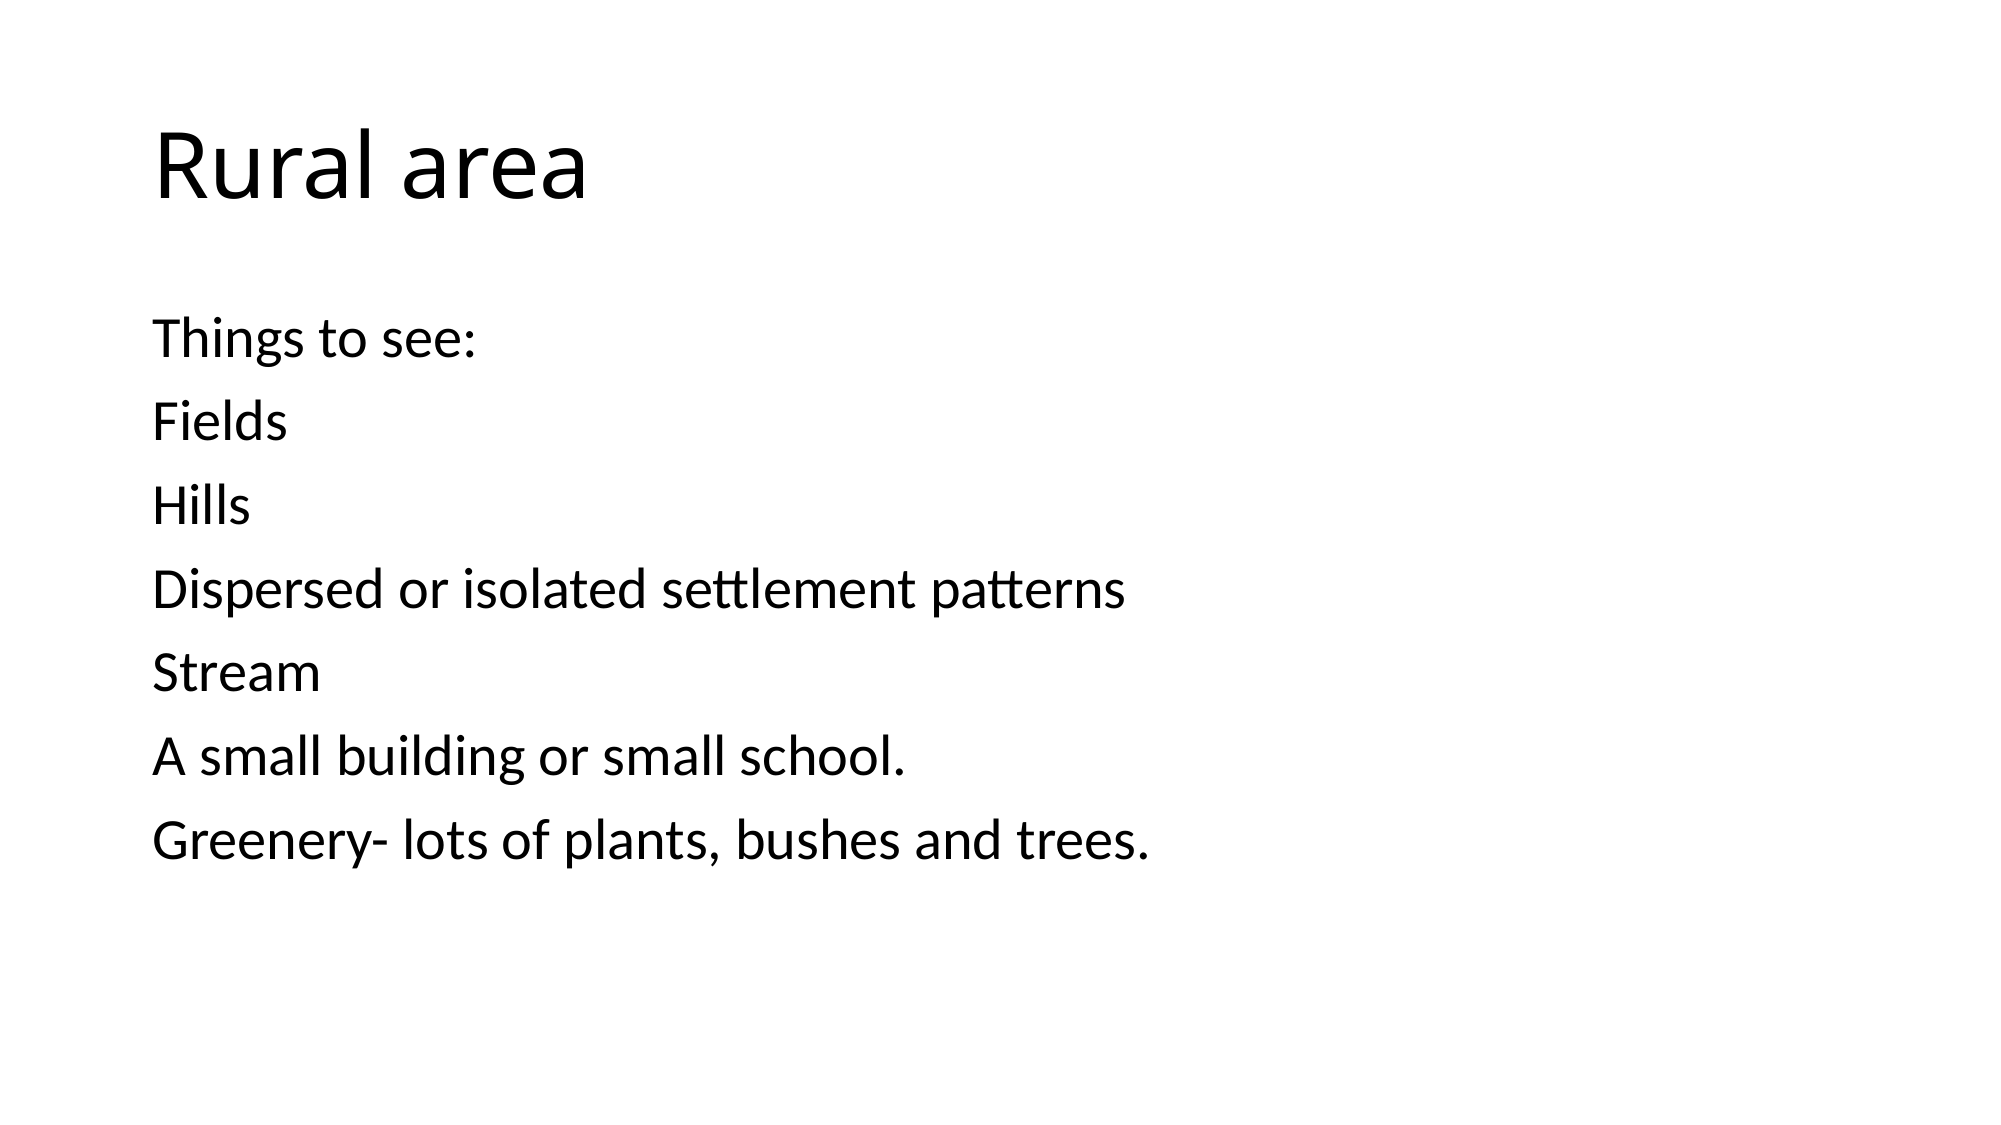

# Rural area
Things to see:
Fields
Hills
Dispersed or isolated settlement patterns
Stream
A small building or small school.
Greenery- lots of plants, bushes and trees.